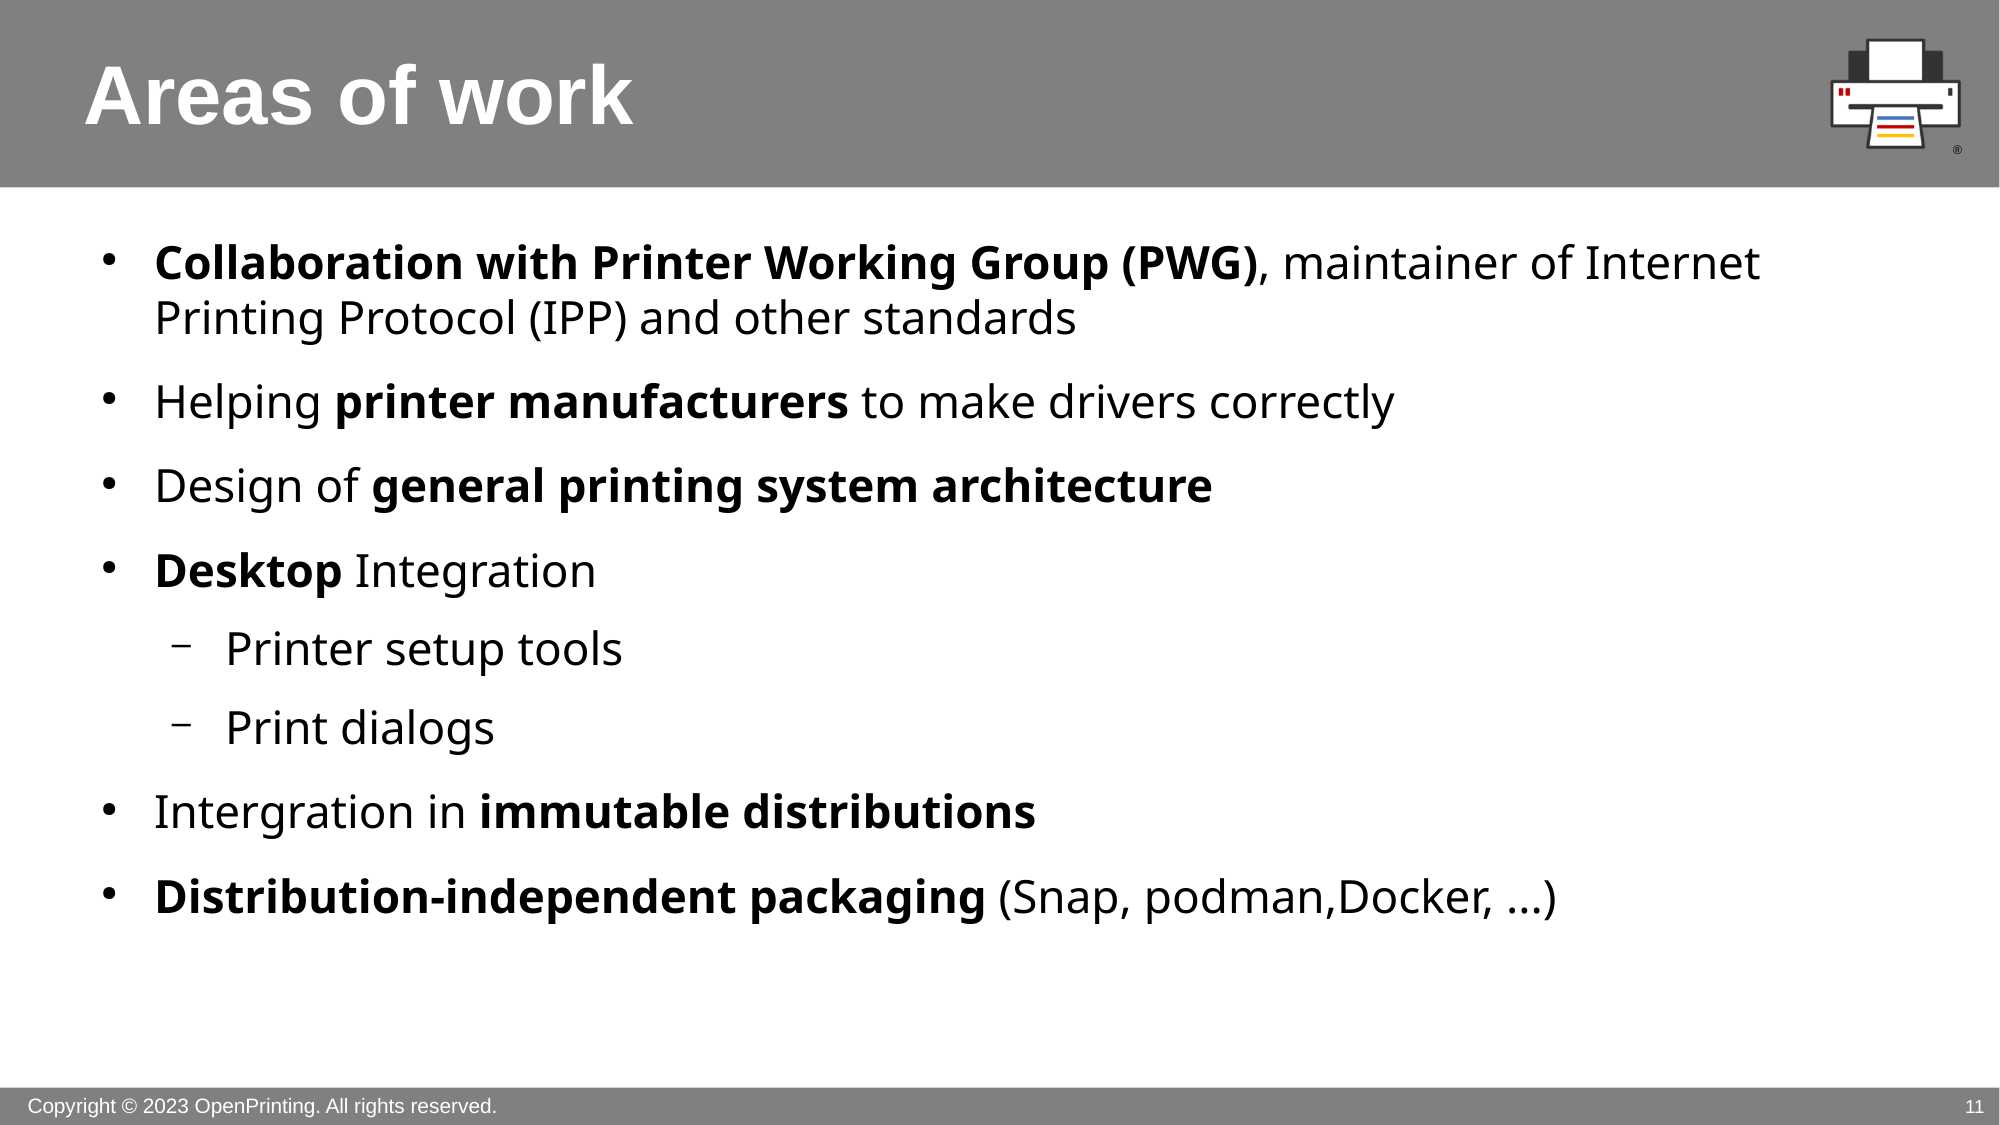

Areas of work
# Collaboration with Printer Working Group (PWG), maintainer of Internet Printing Protocol (IPP) and other standards
Helping printer manufacturers to make drivers correctly
Design of general printing system architecture
Desktop Integration
Printer setup tools
Print dialogs
Intergration in immutable distributions
Distribution-independent packaging (Snap, podman,Docker, ...)